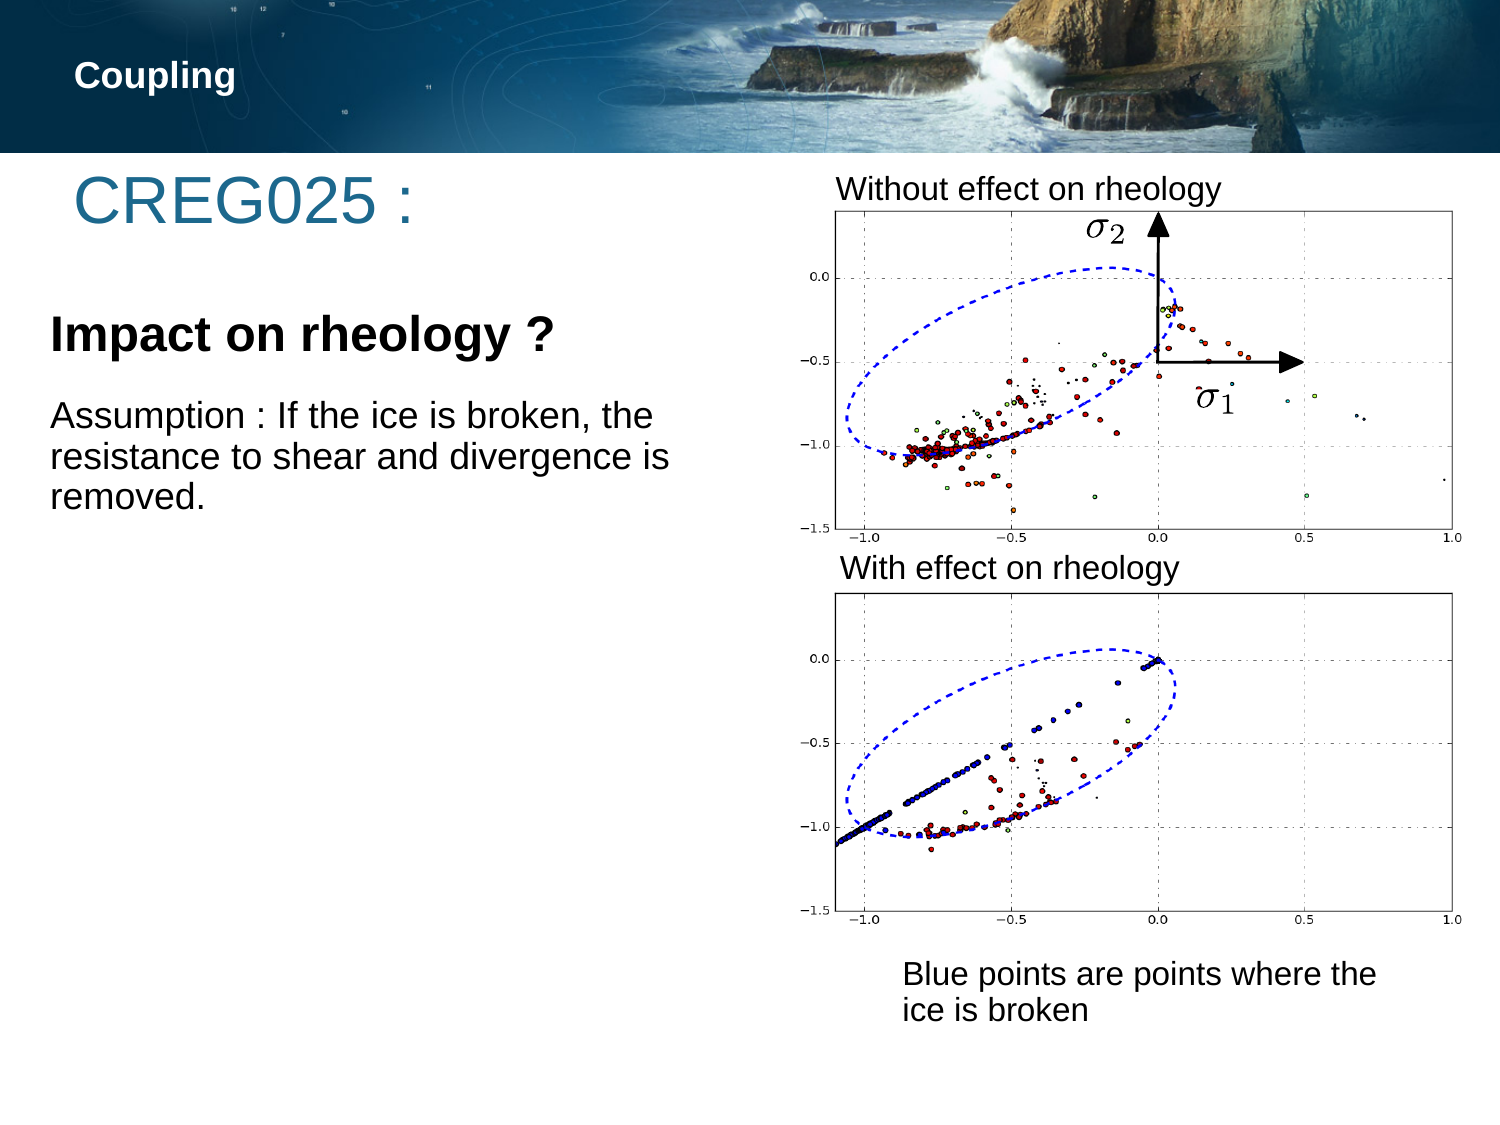

# Coupling
CREG025 :
Without effect on rheology
2nd year : Coupling of WAVEWATCH III + NEMO-LIM3
And it looks like it's working...
Impact on rheology ?
Assumption : If the ice is broken, the resistance to shear and divergence is removed.
If
With effect on rheology
Blue points are points where the ice is broken
And the 3rd year is coming… (too fast)
Ice is pushed eastward by the waves